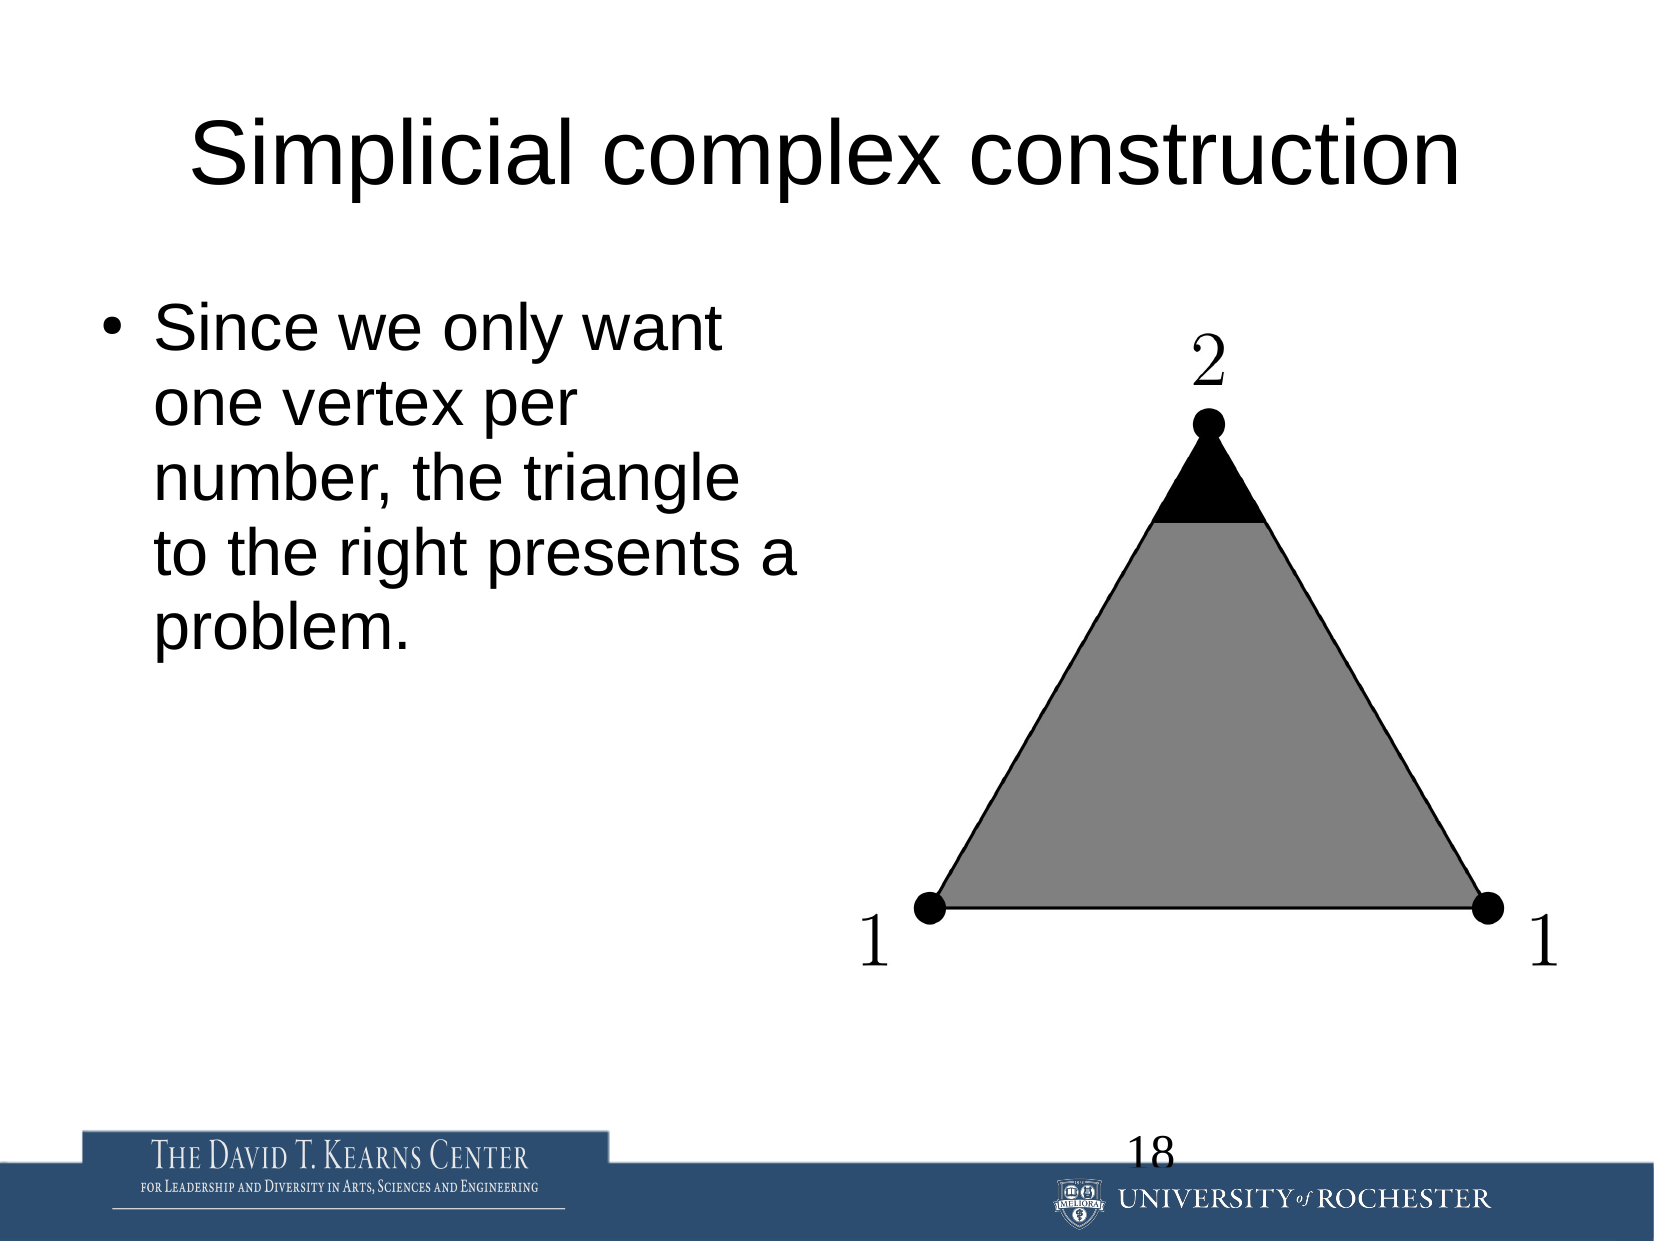

# Simplicial complex construction
Since we only want one vertex per number, the triangle to the right presents a problem.